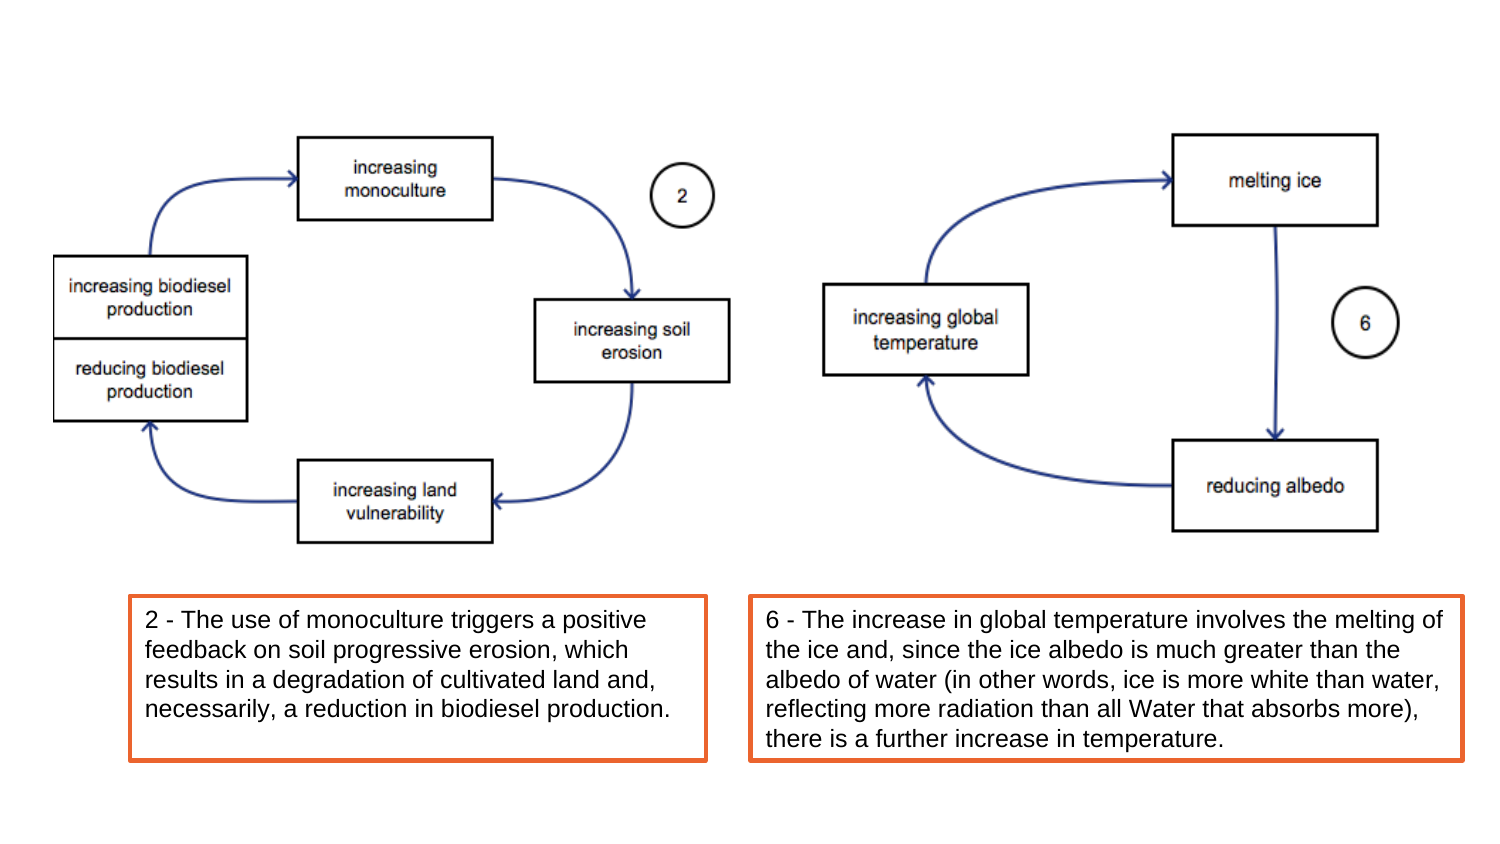

2 - The use of monoculture triggers a positive feedback on soil progressive erosion, which results in a degradation of cultivated land and, necessarily, a reduction in biodiesel production.
6 - The increase in global temperature involves the melting of the ice and, since the ice albedo is much greater than the albedo of water (in other words, ice is more white than water, reflecting more radiation than all Water that absorbs more), there is a further increase in temperature.